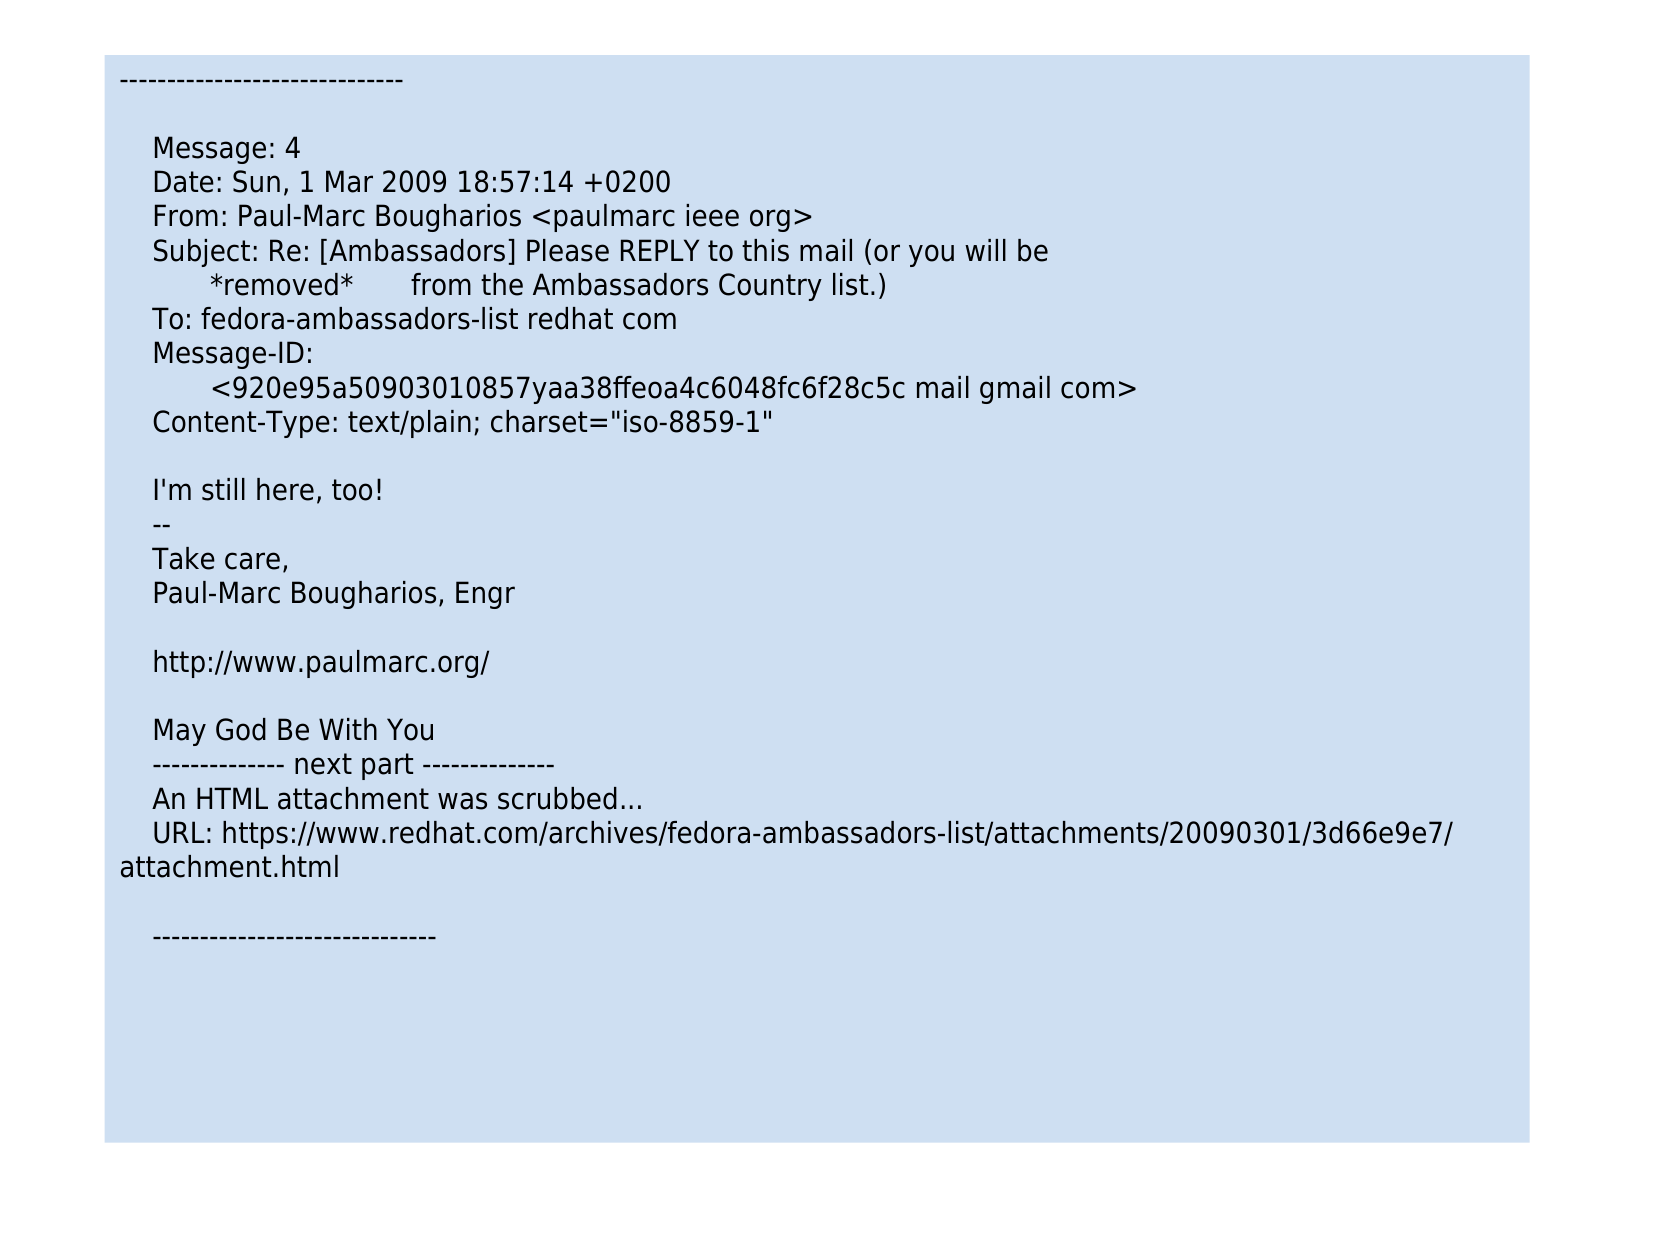

------------------------------
 Message: 4
 Date: Sun, 1 Mar 2009 18:57:14 +0200
 From: Paul-Marc Bougharios <paulmarc ieee org>
 Subject: Re: [Ambassadors] Please REPLY to this mail (or you will be
 *removed* from the Ambassadors Country list.)
 To: fedora-ambassadors-list redhat com
 Message-ID:
 <920e95a50903010857yaa38ffeoa4c6048fc6f28c5c mail gmail com>
 Content-Type: text/plain; charset="iso-8859-1"
 I'm still here, too!
 --
 Take care,
 Paul-Marc Bougharios, Engr
 http://www.paulmarc.org/
 May God Be With You
 -------------- next part --------------
 An HTML attachment was scrubbed...
 URL: https://www.redhat.com/archives/fedora-ambassadors-list/attachments/20090301/3d66e9e7/attachment.html
 ------------------------------